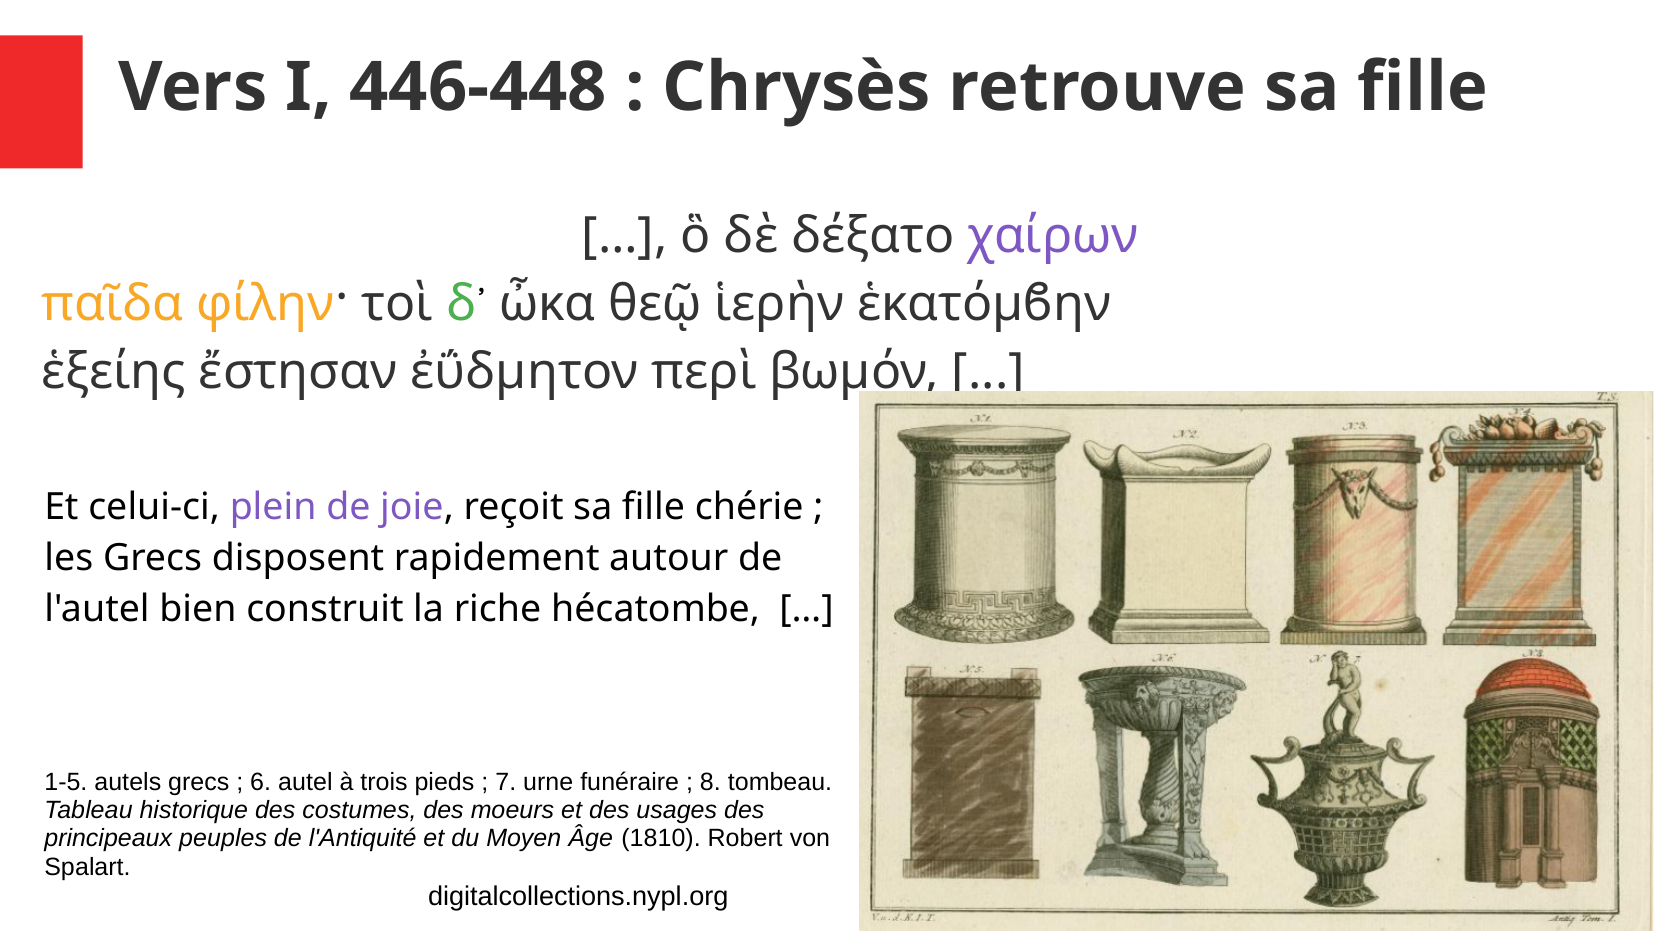

# Vers I, 446-448 : Chrysès retrouve sa fille
[…], ὃ δὲ δέξατο χαίρων
παῖδα φίλην· τοὶ δ᾿ ὦκα θεῷ ἱερὴν ἑκατόμϐην ἑξείης ἔστησαν ἐΰδμητον περὶ βωμόν, [...]
Et celui-ci, plein de joie, reçoit sa fille chérie ; les Grecs disposent rapidement autour de l'autel bien construit la riche hécatombe, […]
1-5. autels grecs ; 6. autel à trois pieds ; 7. urne funéraire ; 8. tombeau.
Tableau historique des costumes, des moeurs et des usages des principeaux peuples de l'Antiquité et du Moyen Âge (1810). Robert von Spalart.
17
digitalcollections.nypl.org